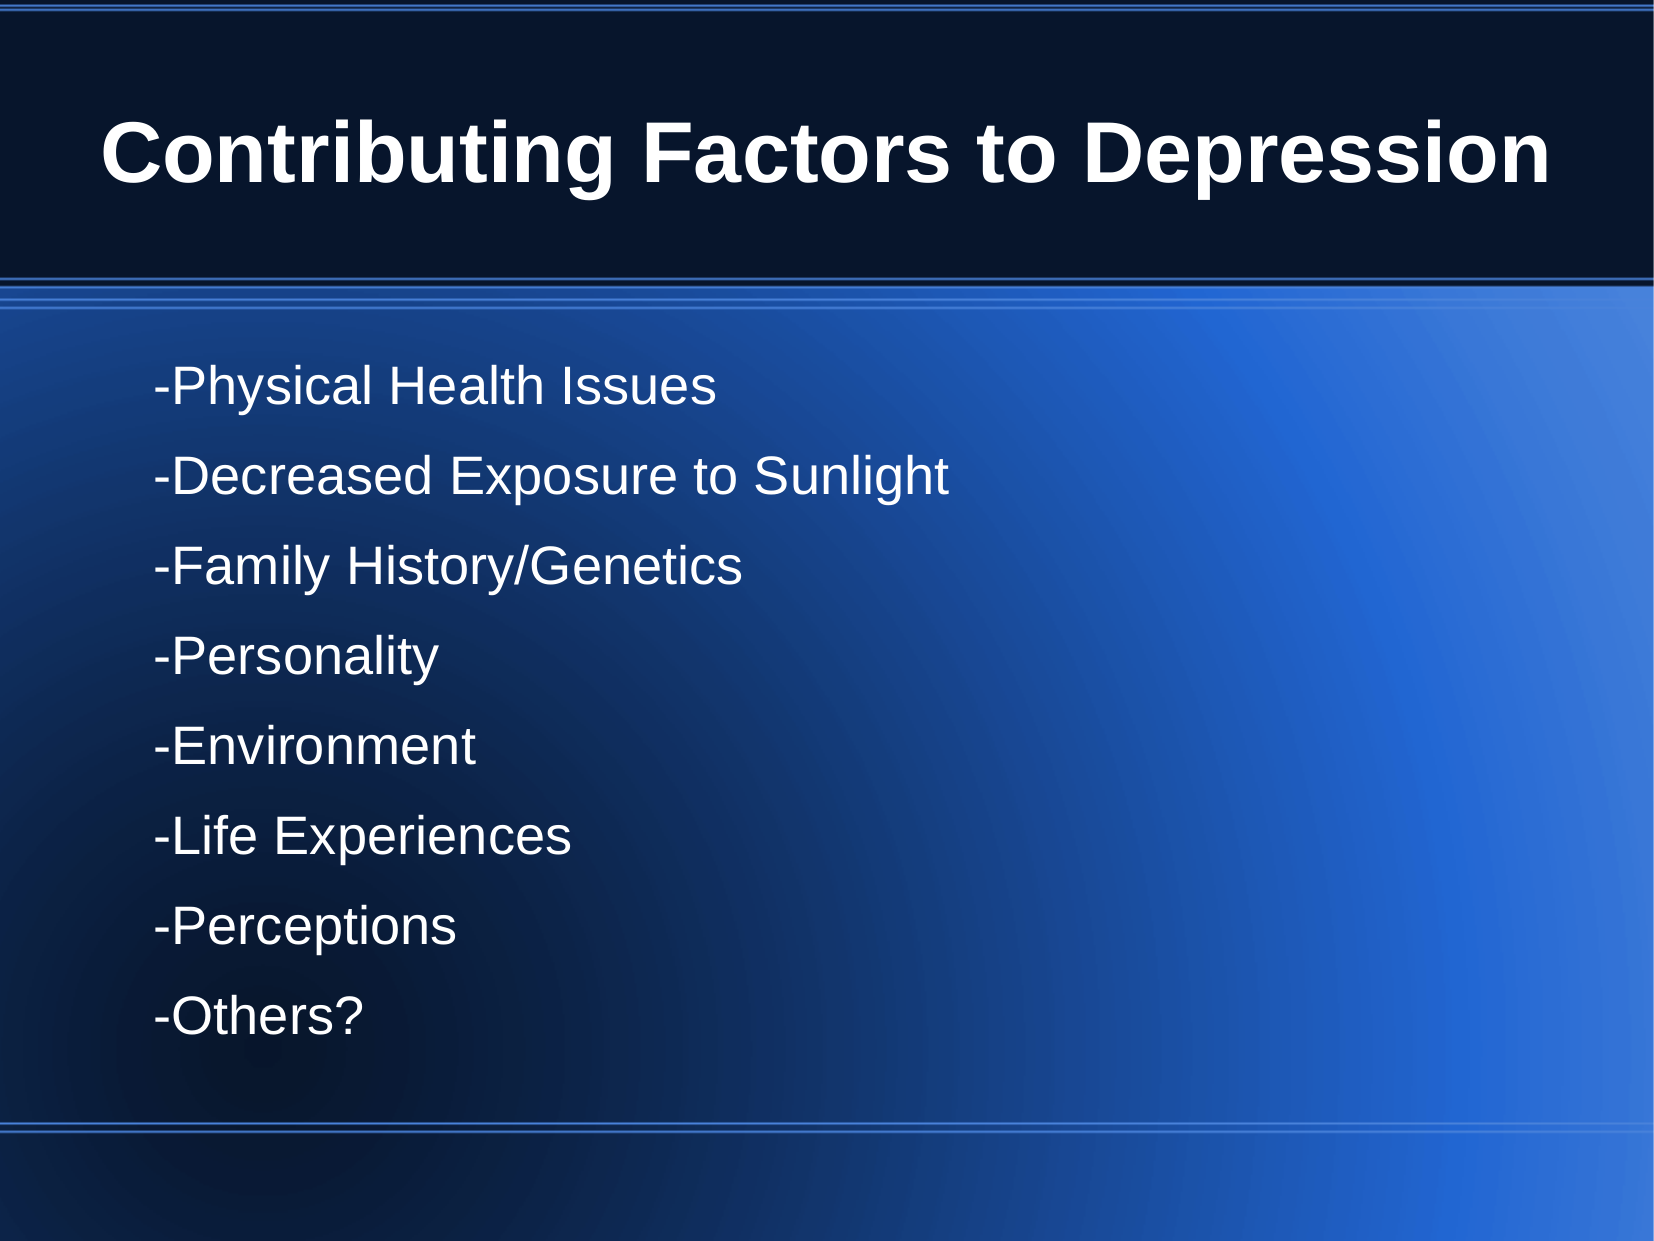

# Contributing Factors to Depression
-Physical Health Issues
-Decreased Exposure to Sunlight
-Family History/Genetics
-Personality
-Environment
-Life Experiences
-Perceptions
-Others?